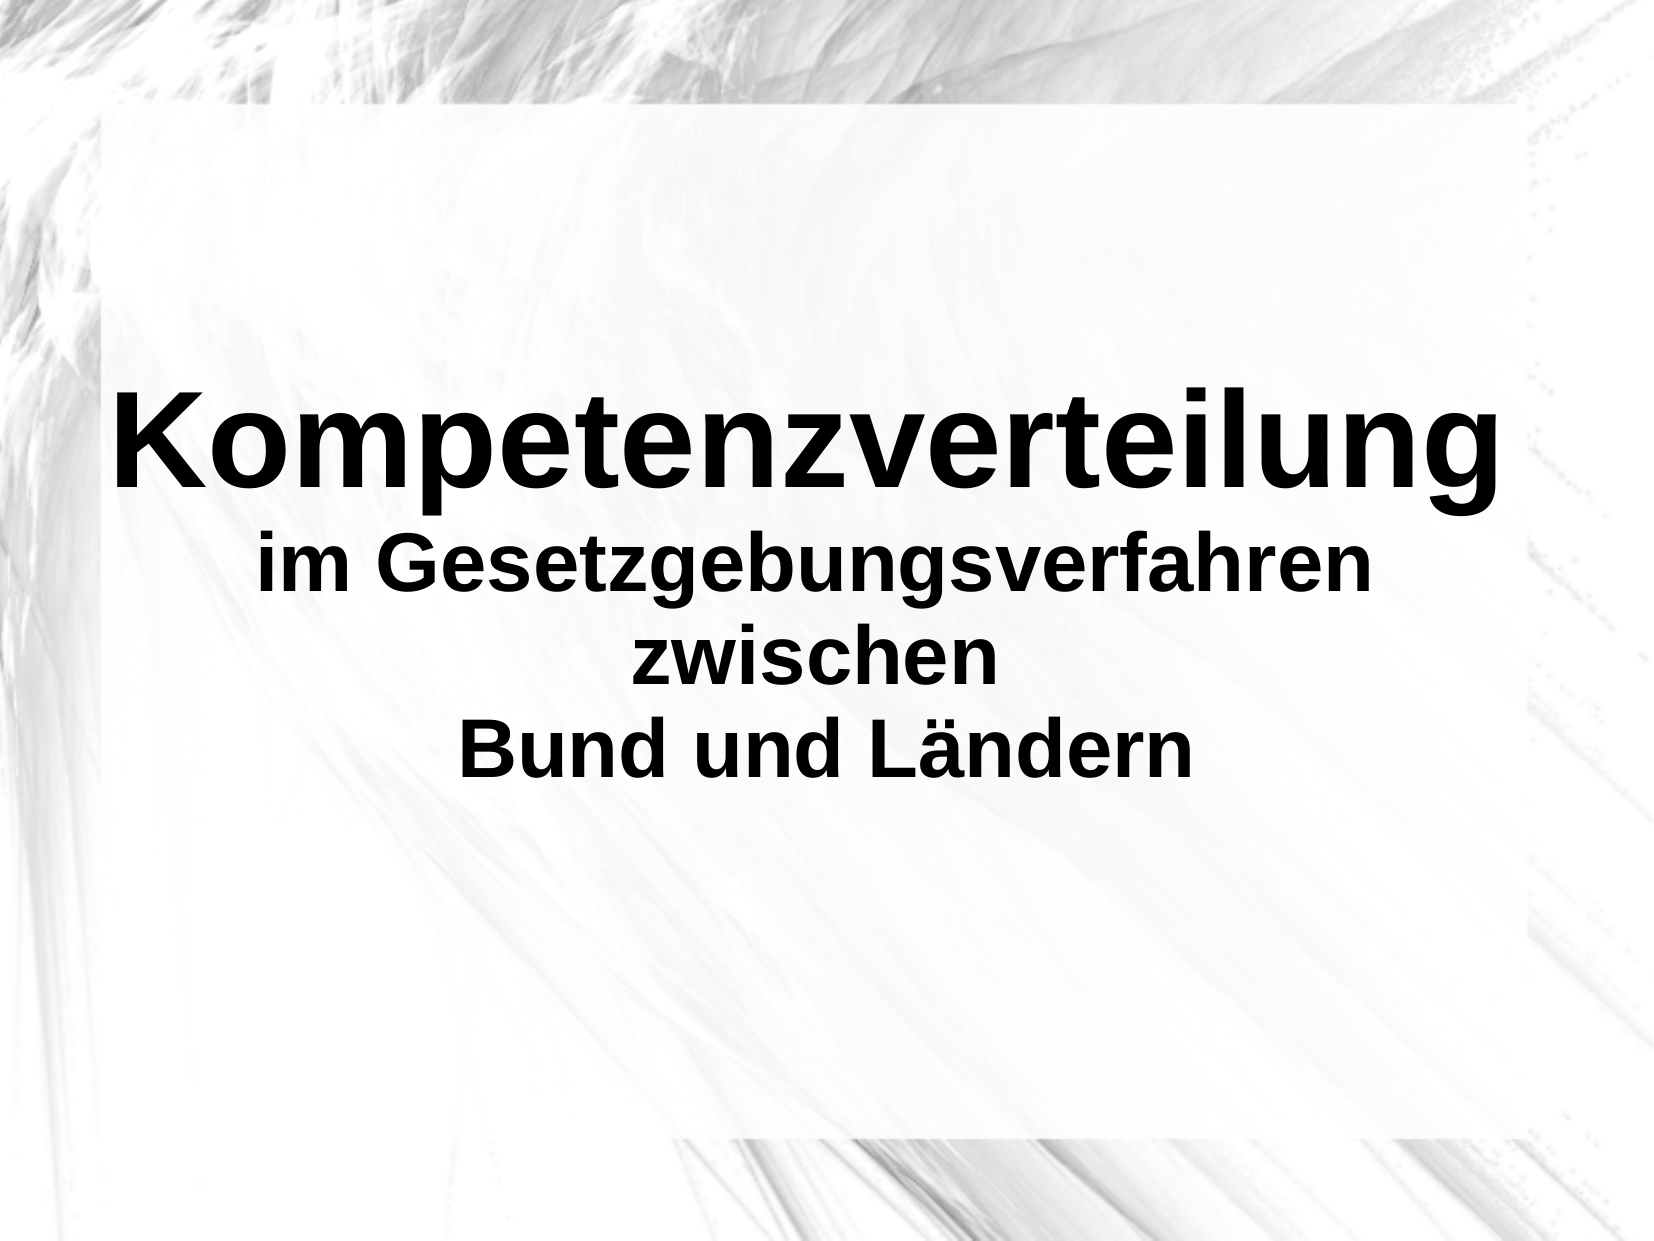

#
Kompetenzverteilung
im Gesetzgebungsverfahren
zwischen
Bund und Ländern